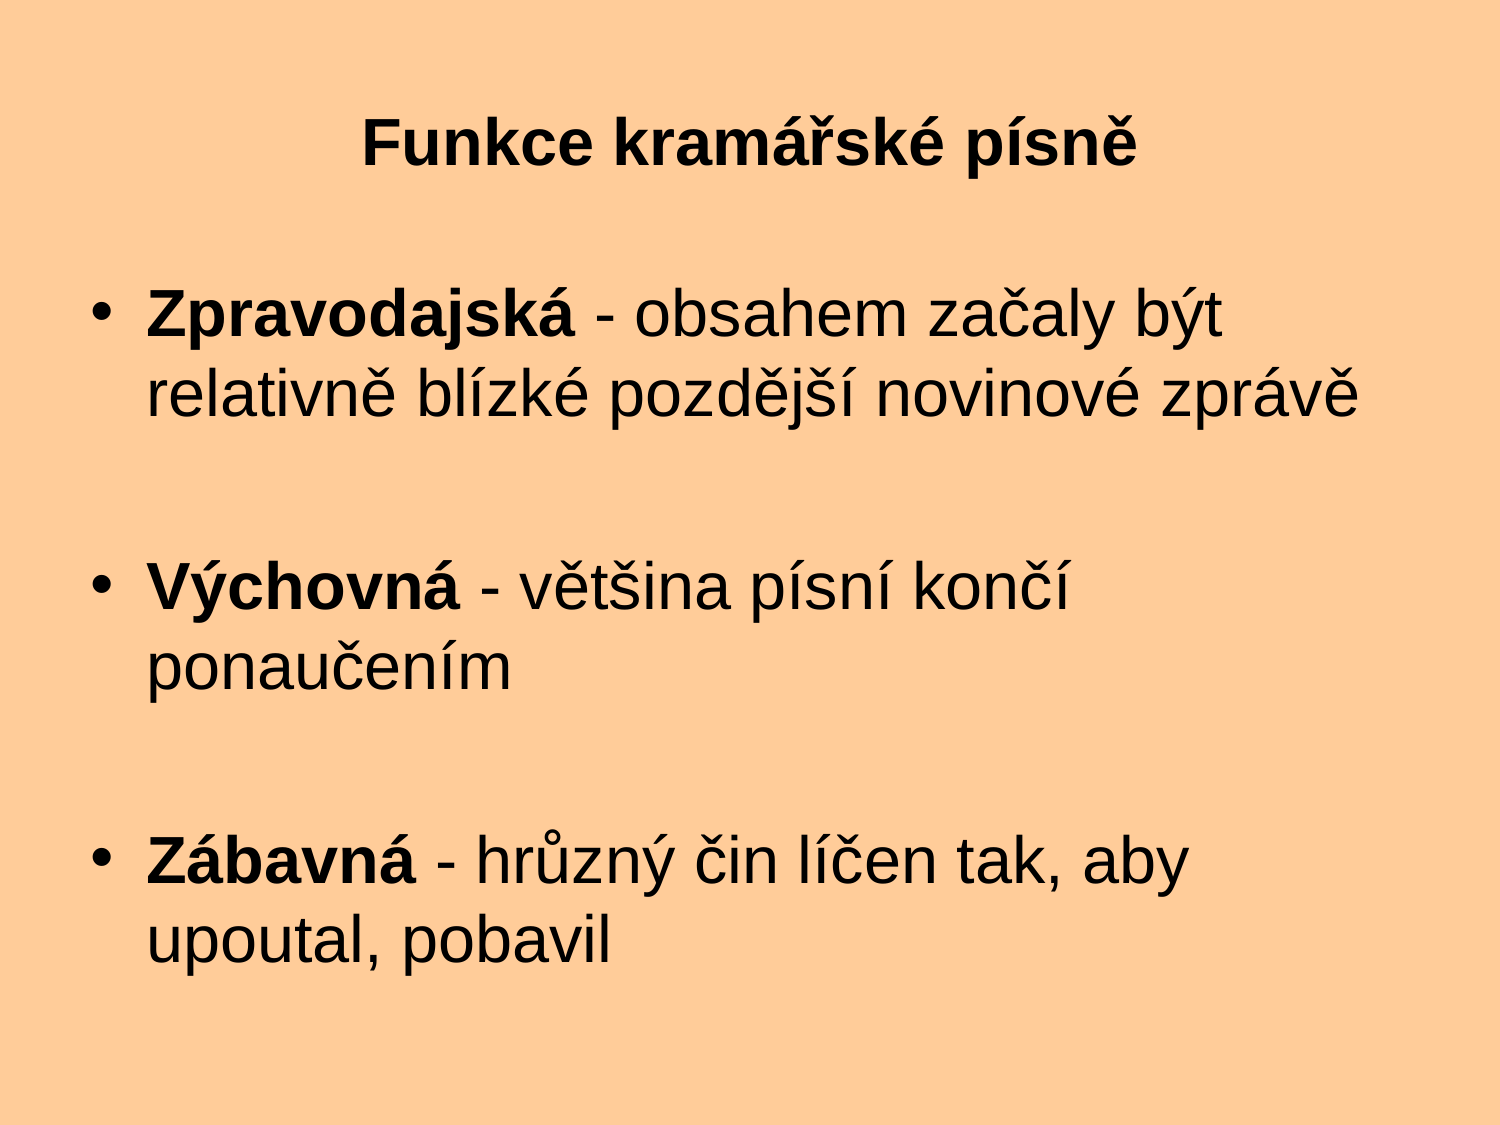

# Funkce kramářské písně
Zpravodajská - obsahem začaly být relativně blízké pozdější novinové zprávě
Výchovná - většina písní končí ponaučením
Zábavná - hrůzný čin líčen tak, aby upoutal, pobavil